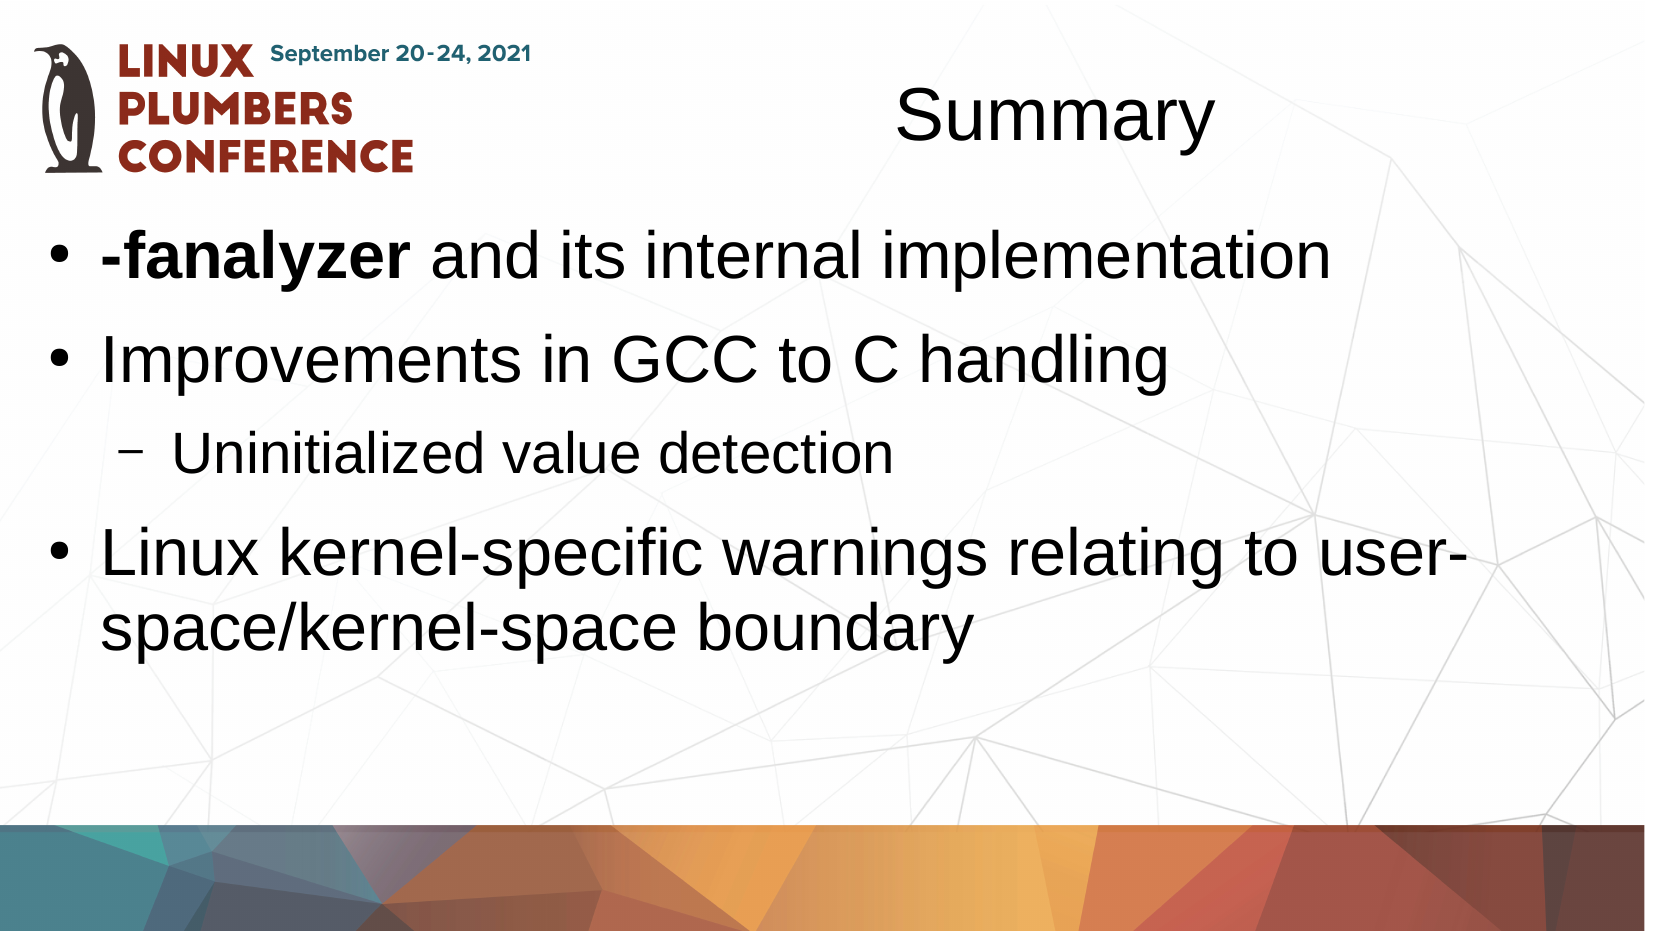

# Summary
-fanalyzer and its internal implementation
Improvements in GCC to C handling
Uninitialized value detection
Linux kernel-specific warnings relating to user-space/kernel-space boundary